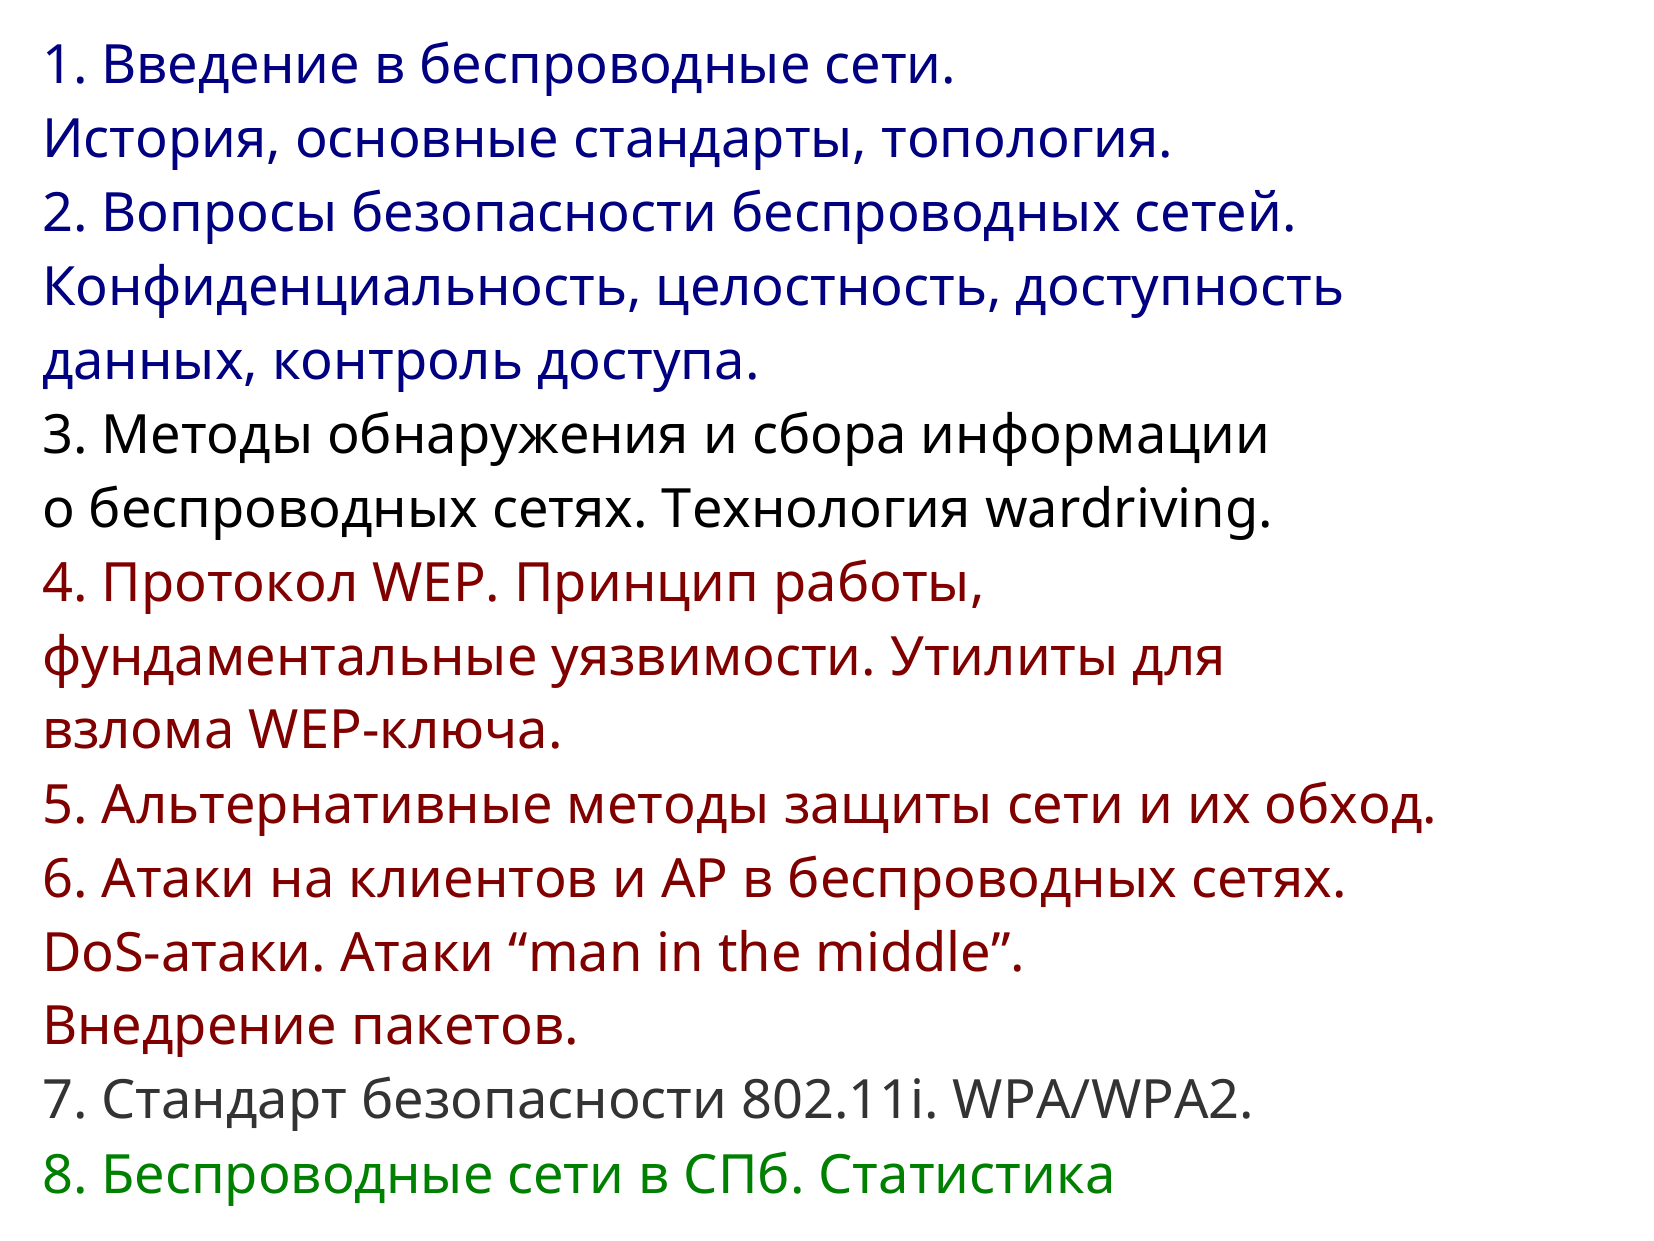

1. Введение в беспроводные сети.
История, основные стандарты, топология.
2. Вопросы безопасности беспроводных сетей.
Конфиденциальность, целостность, доступность
данных, контроль доступа.
3. Методы обнаружения и сбора информации
о беспроводных сетях. Технология wardriving.
4. Протокол WEP. Принцип работы,
фундаментальные уязвимости. Утилиты для
взлома WEP-ключа.
5. Альтернативные методы защиты сети и их обход.
6. Атаки на клиентов и AP в беспроводных сетях.
DoS-атаки. Атаки “man in the middle”.
Внедрение пакетов.
7. Стандарт безопасности 802.11i. WPA/WPA2.
8. Беспроводные сети в СПб. Статистика